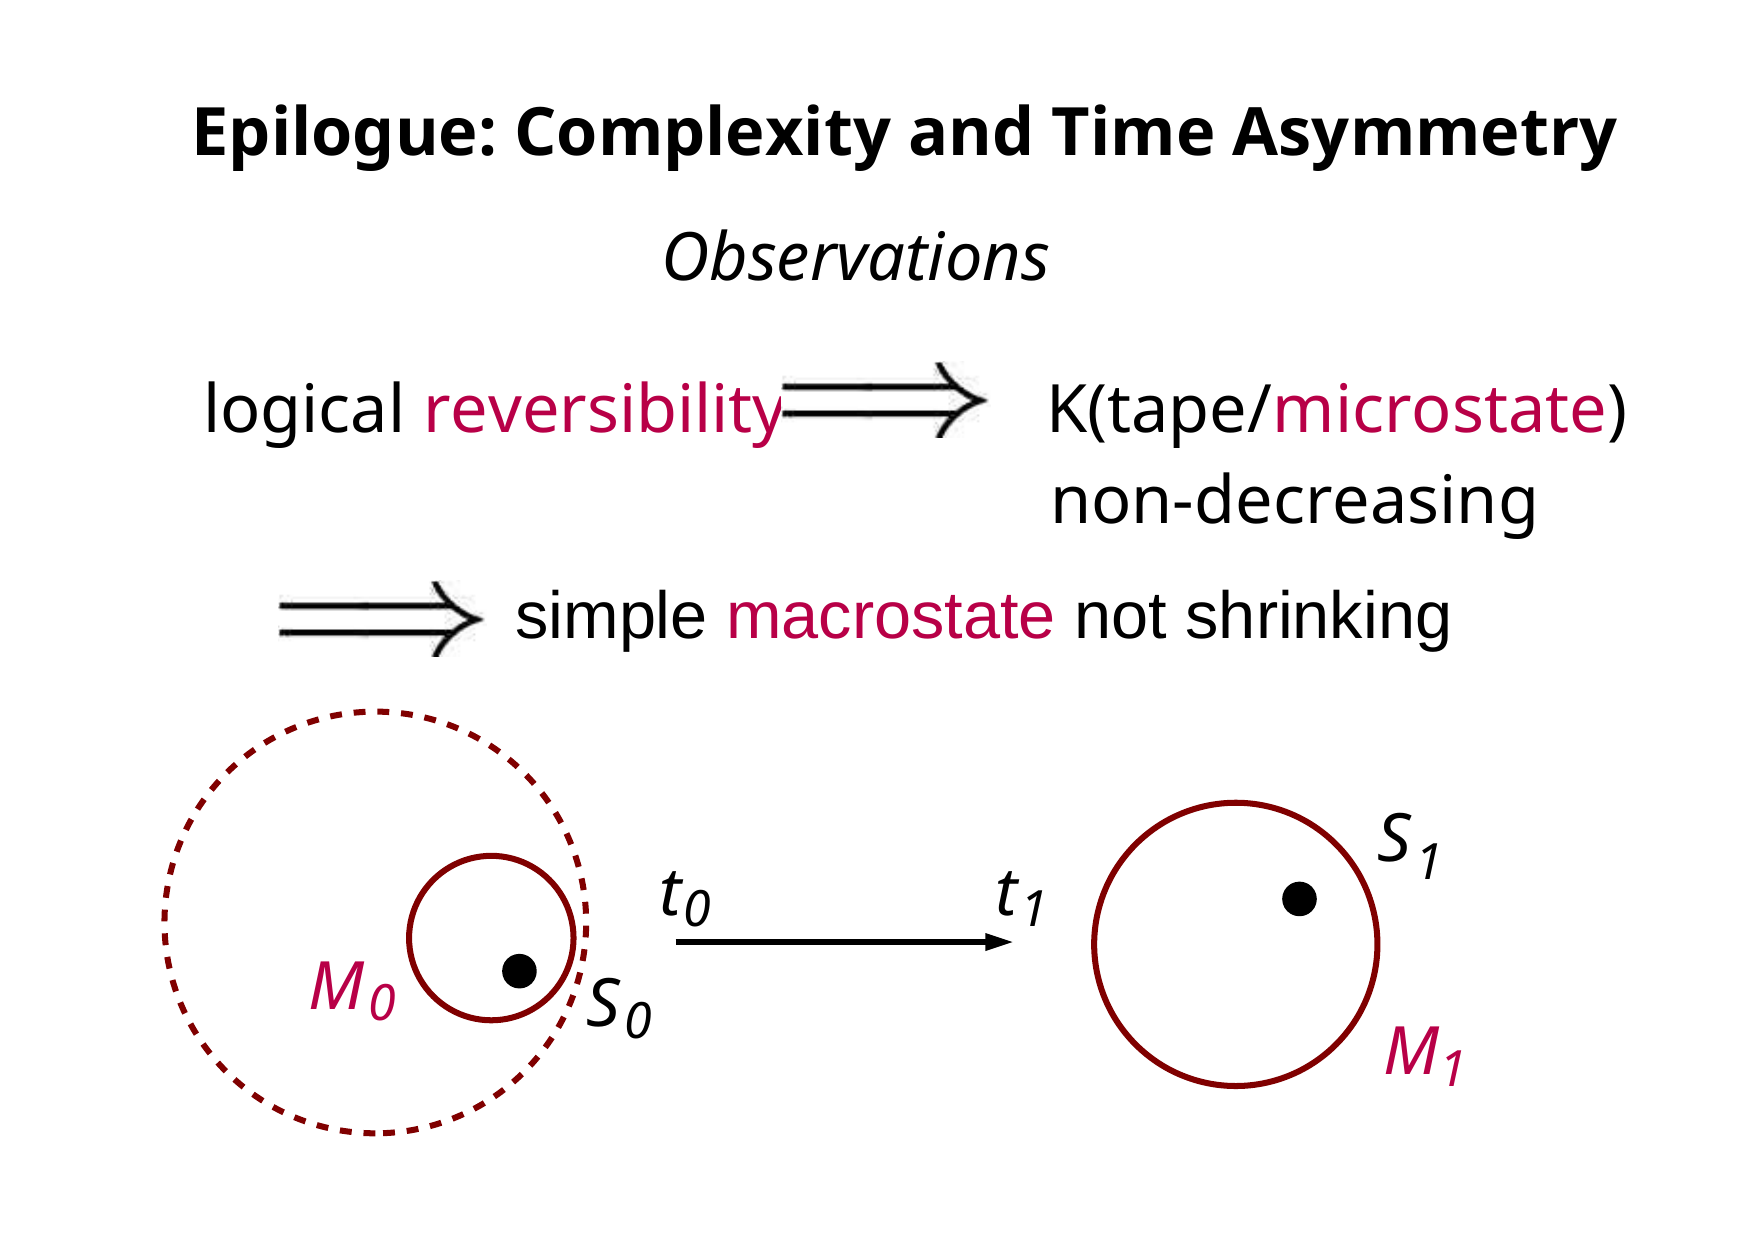

Epilogue: Complexity and Time Asymmetry
Observations
logical reversibility K(tape/microstate)
 non-decreasing
simple macrostate not shrinking
S
1
t
t
0
1
M
S
0
0
M
1